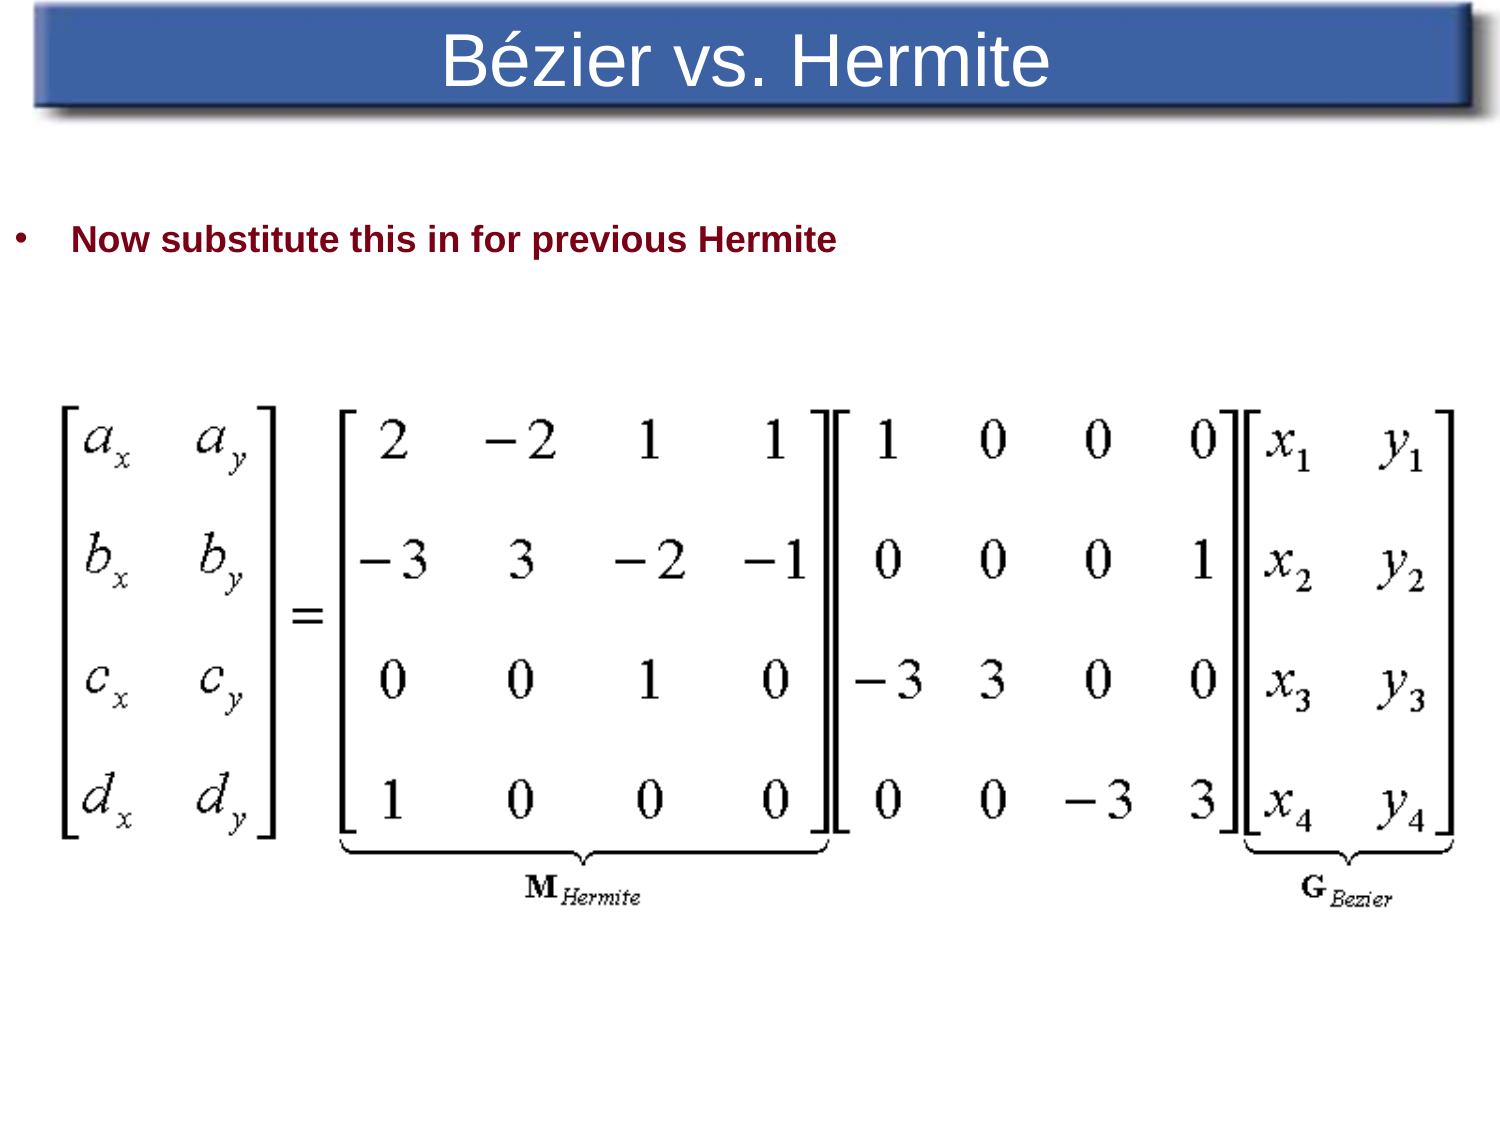

# Bézier vs. Hermite
Now substitute this in for previous Hermite